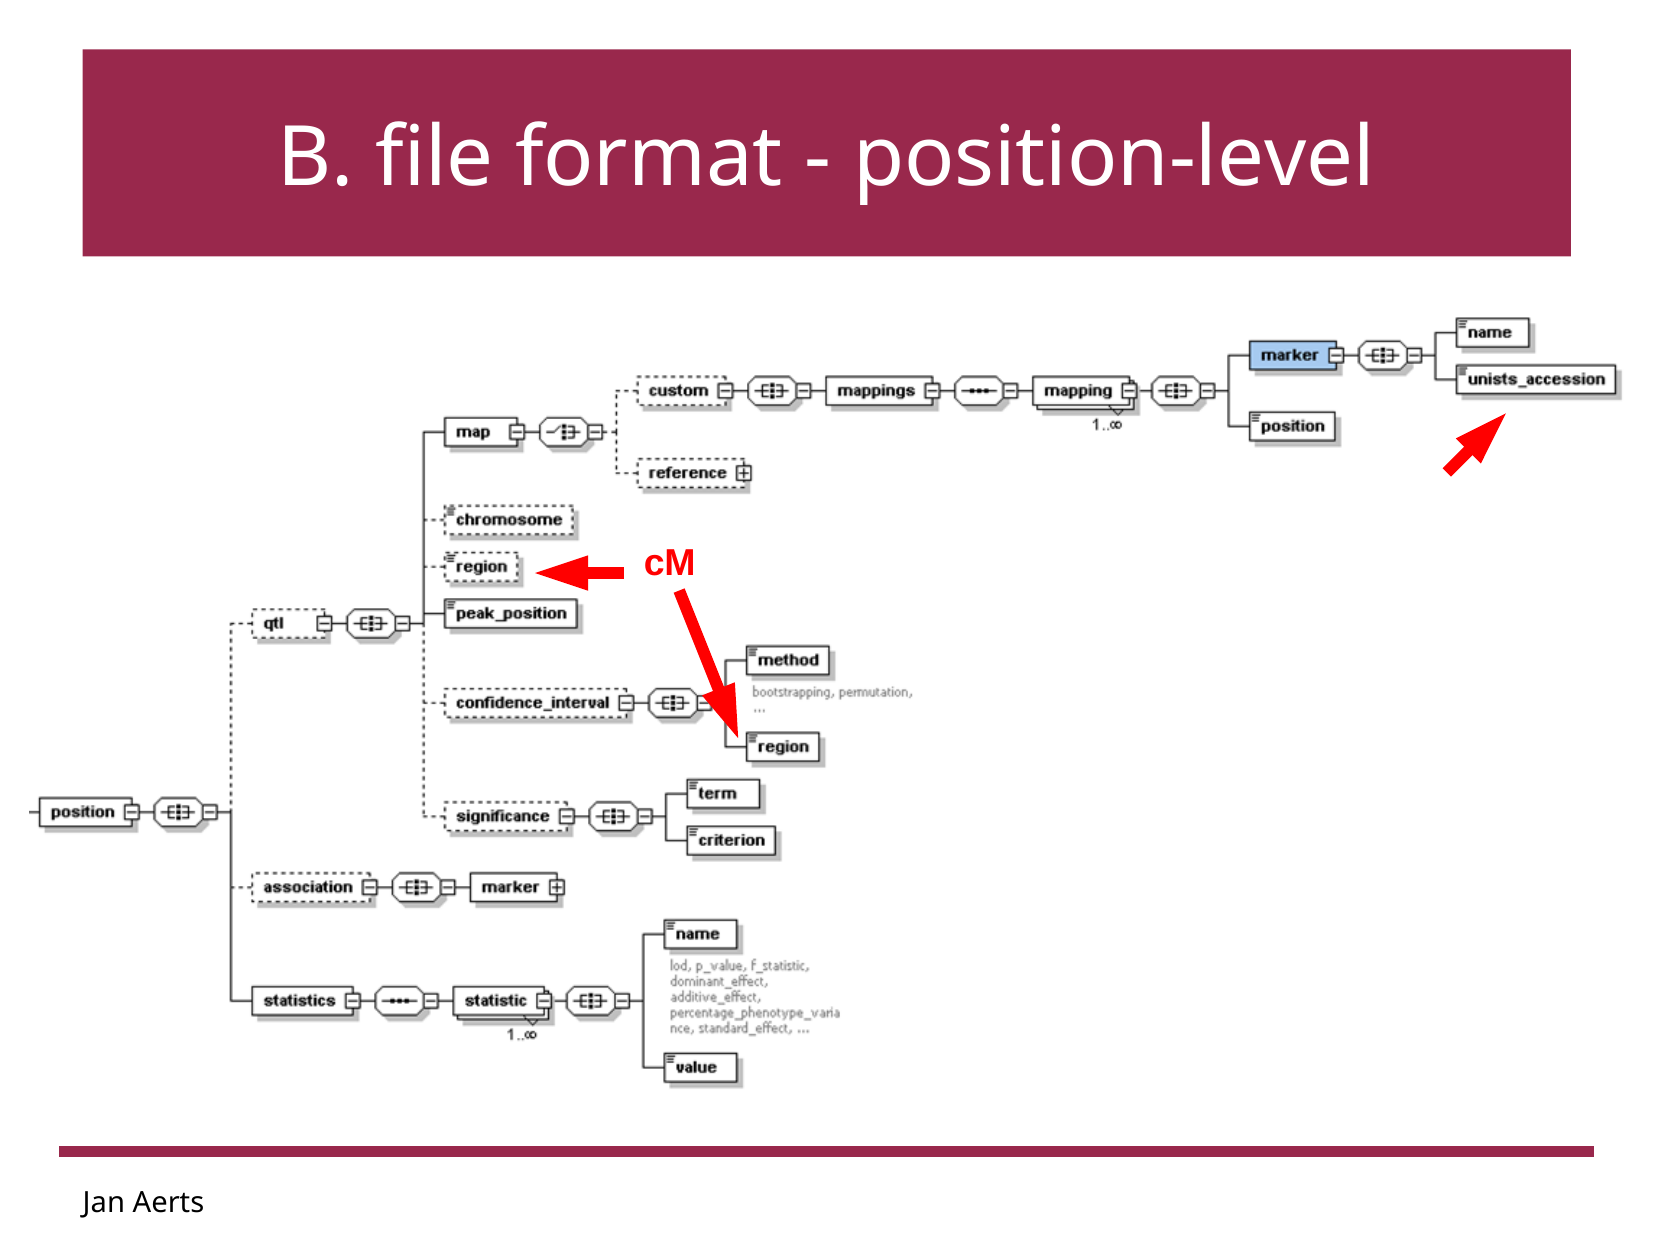

# B. file format - position-level
cM